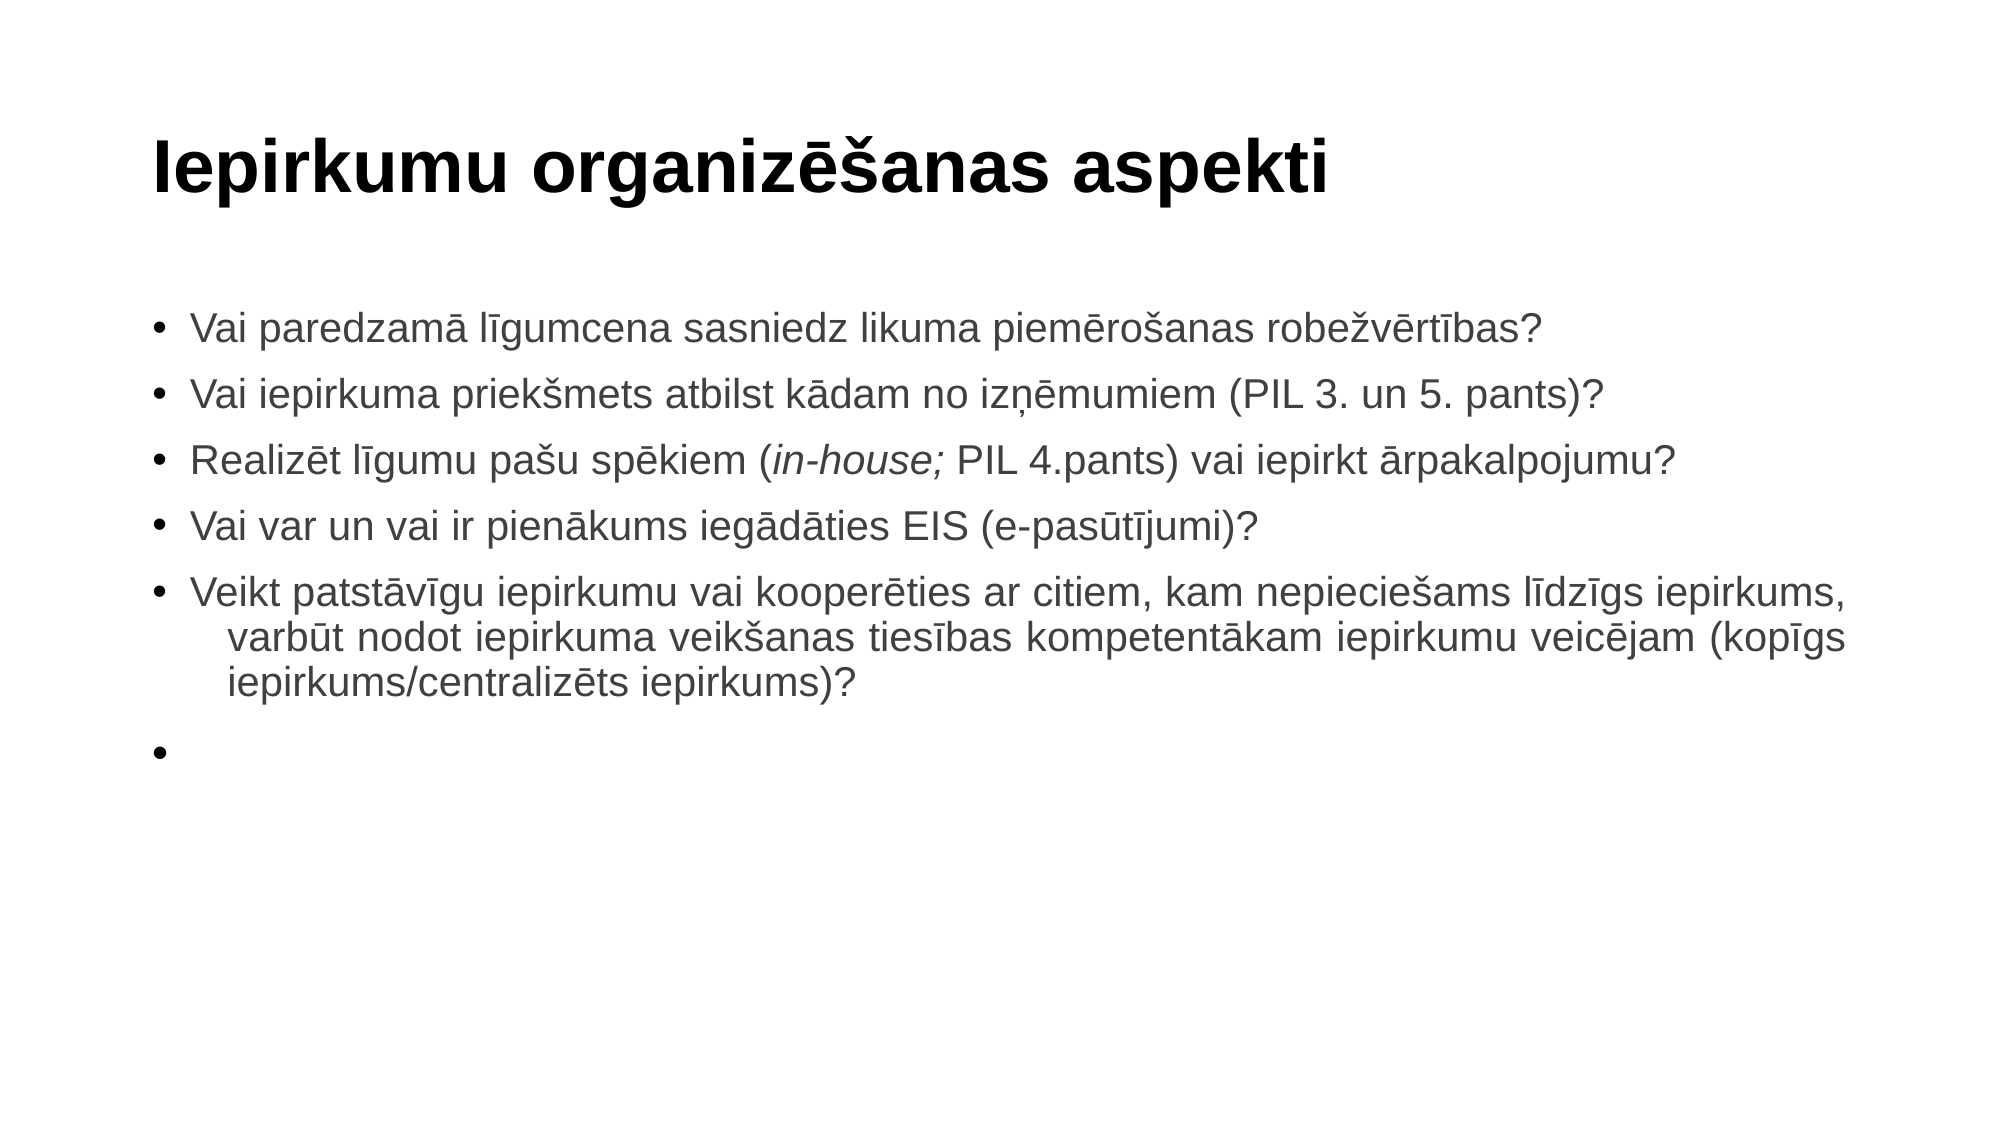

# Iepirkumu organizēšanas aspekti
Vai paredzamā līgumcena sasniedz likuma piemērošanas robežvērtības?
Vai iepirkuma priekšmets atbilst kādam no izņēmumiem (PIL 3. un 5. pants)?
Realizēt līgumu pašu spēkiem (in-house; PIL 4.pants) vai iepirkt ārpakalpojumu?
Vai var un vai ir pienākums iegādāties EIS (e-pasūtījumi)?
Veikt patstāvīgu iepirkumu vai kooperēties ar citiem, kam nepieciešams līdzīgs iepirkums, varbūt nodot iepirkuma veikšanas tiesības kompetentākam iepirkumu veicējam (kopīgs iepirkums/centralizēts iepirkums)?